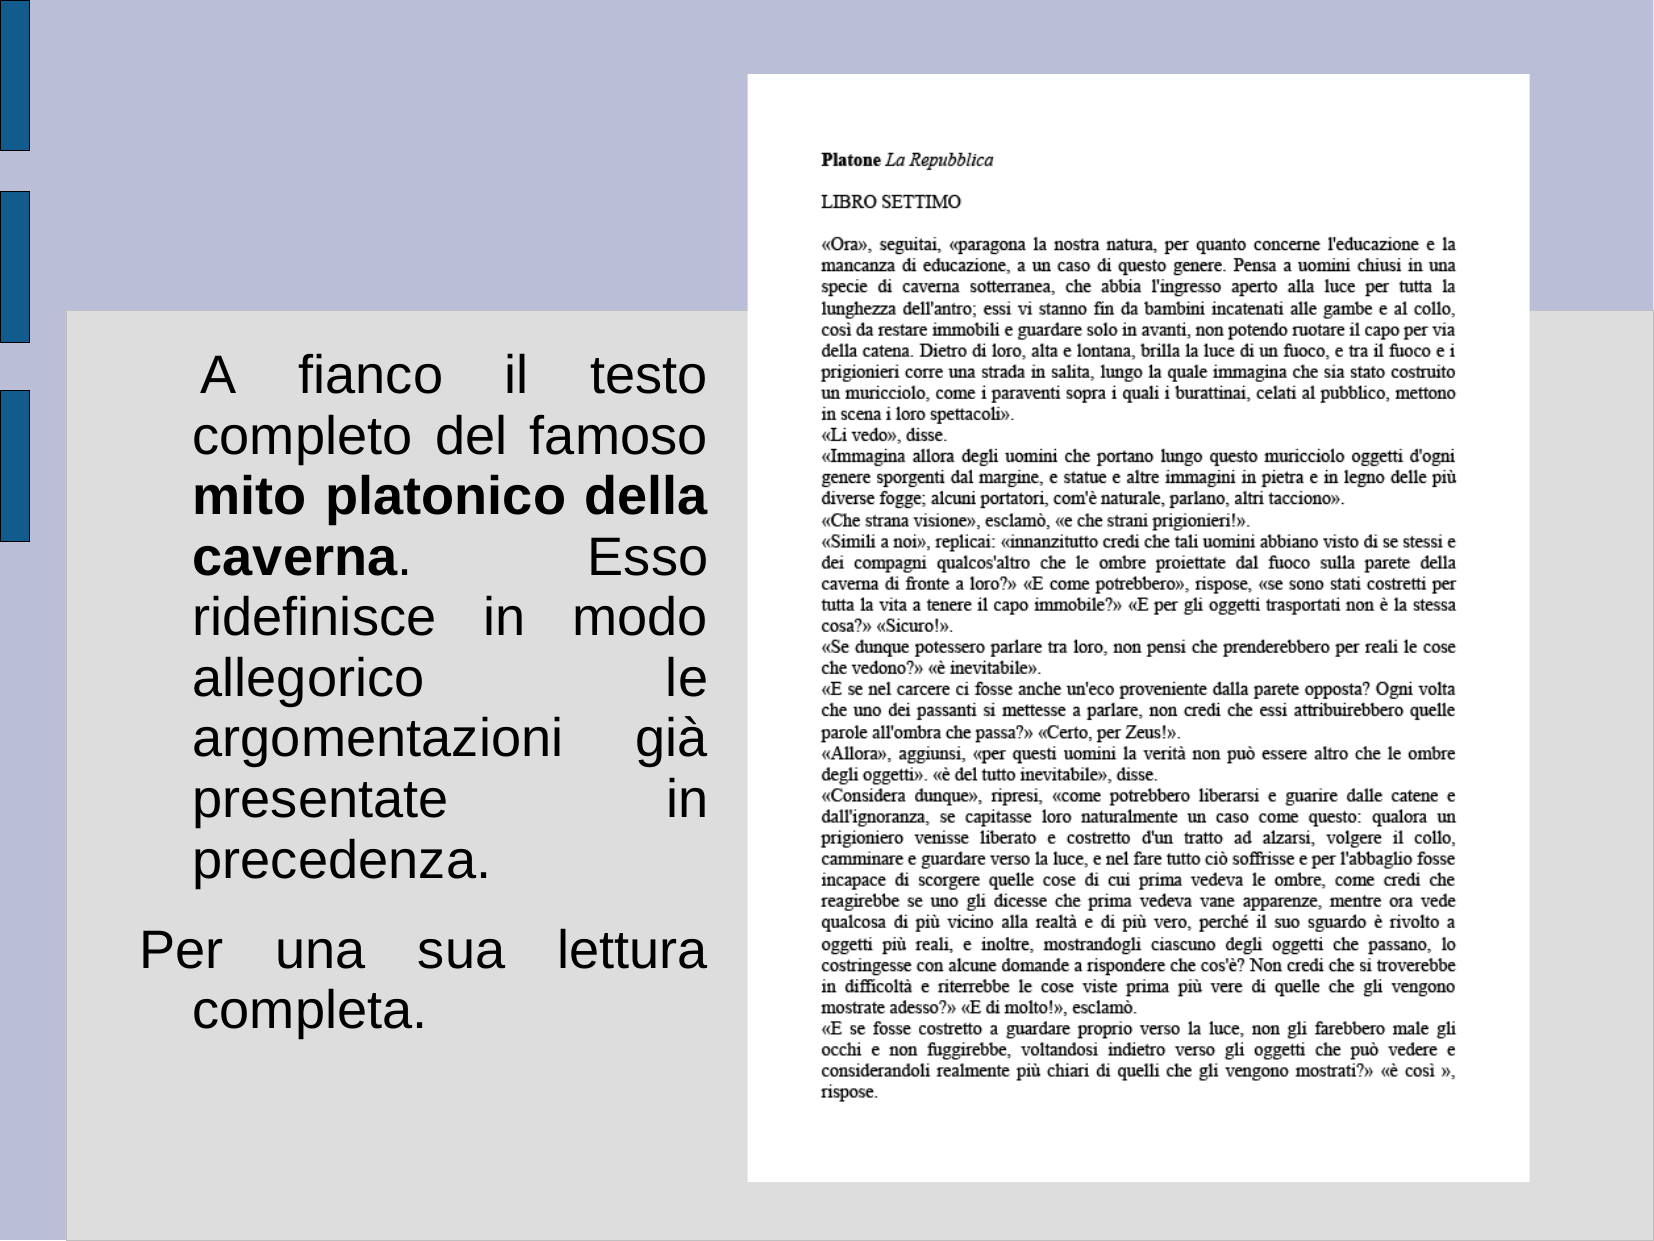

#
 A fianco il testo completo del famoso mito platonico della caverna. Esso ridefinisce in modo allegorico le argomentazioni già presentate in precedenza.
Per una sua lettura completa.